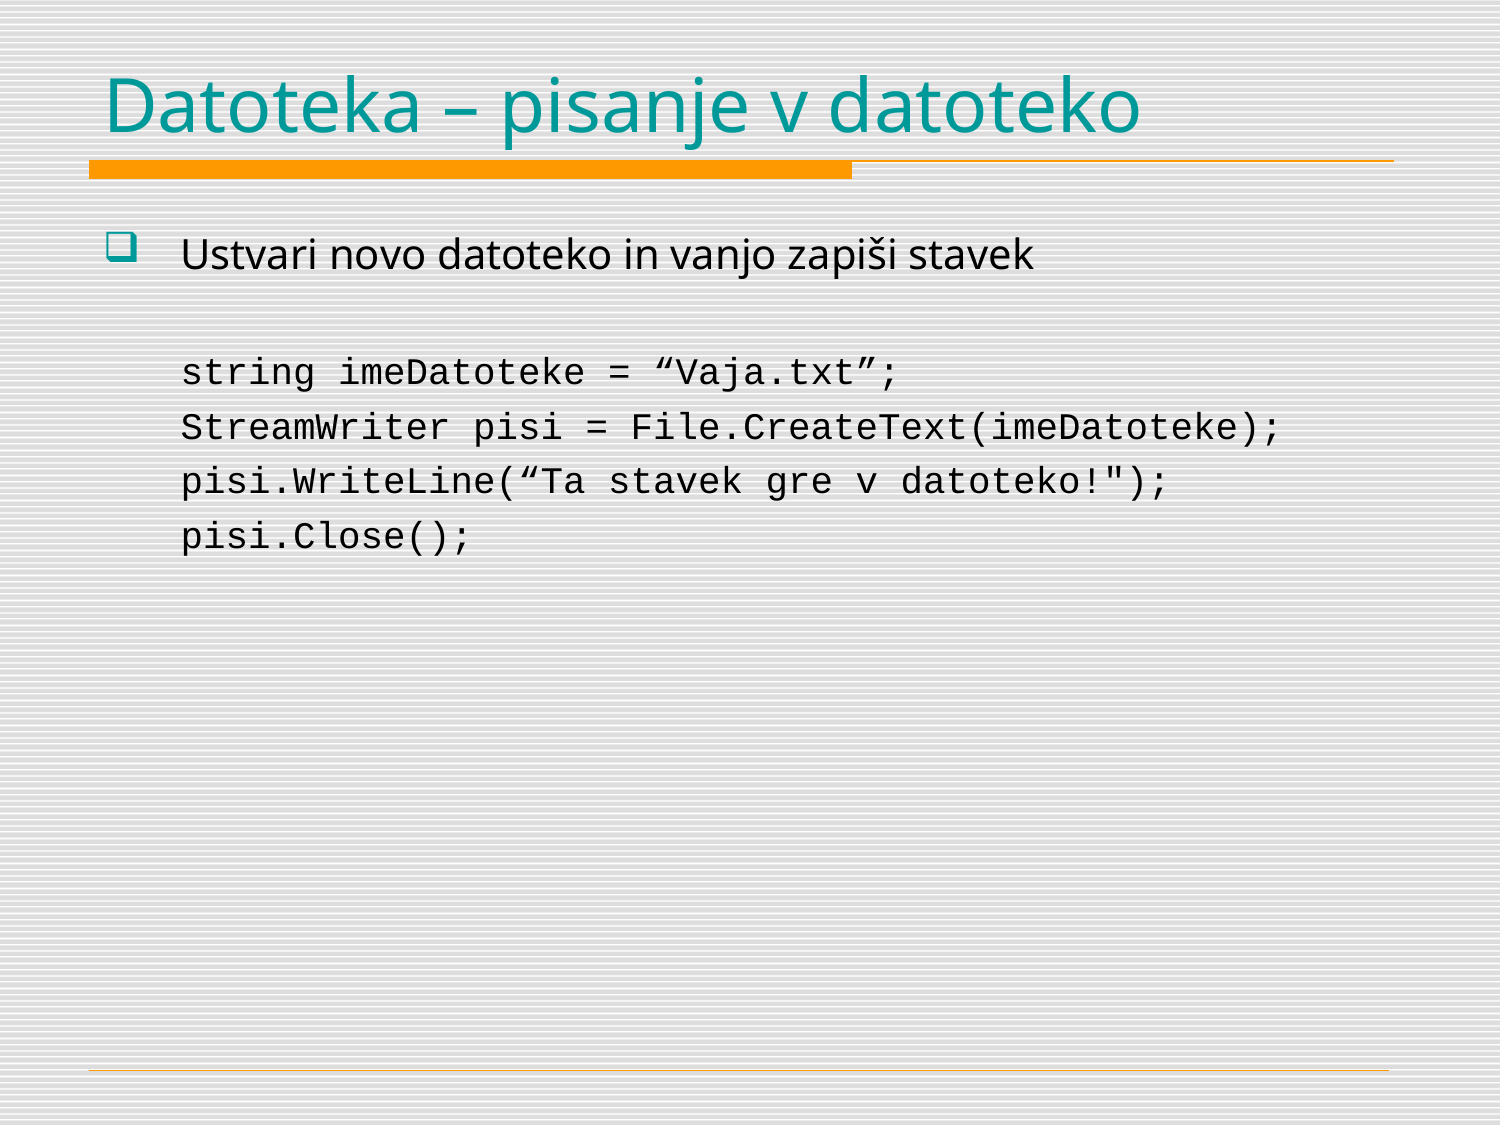

# Datoteka – pisanje v datoteko
Ustvari novo datoteko in vanjo zapiši stavek
string imeDatoteke = “Vaja.txt”;
StreamWriter pisi = File.CreateText(imeDatoteke);
pisi.WriteLine(“Ta stavek gre v datoteko!");
pisi.Close();